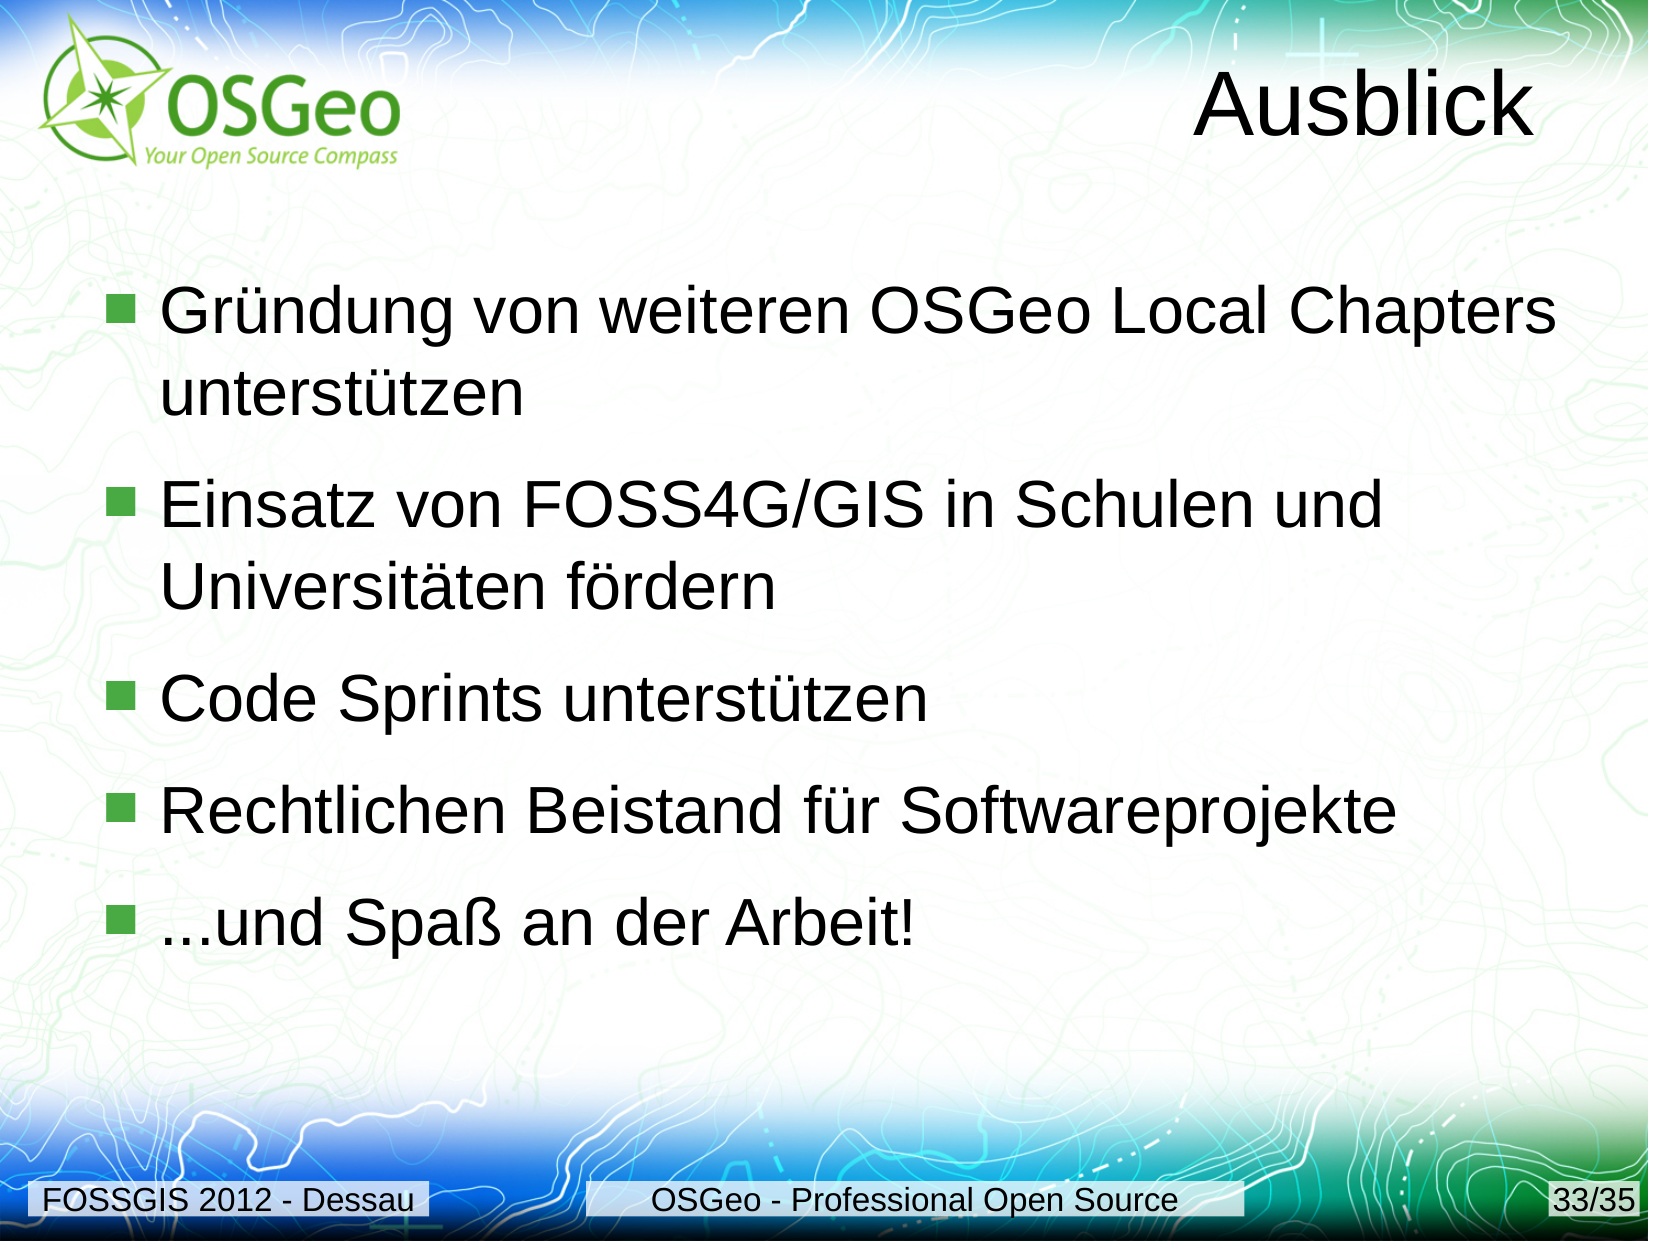

# Ausblick
Gründung von weiteren OSGeo Local Chapters unterstützen
Einsatz von FOSS4G/GIS in Schulen und Universitäten fördern
Code Sprints unterstützen
Rechtlichen Beistand für Softwareprojekte
...und Spaß an der Arbeit!
FOSSGIS 2012 - Dessau
OSGeo - Professional Open Source
33